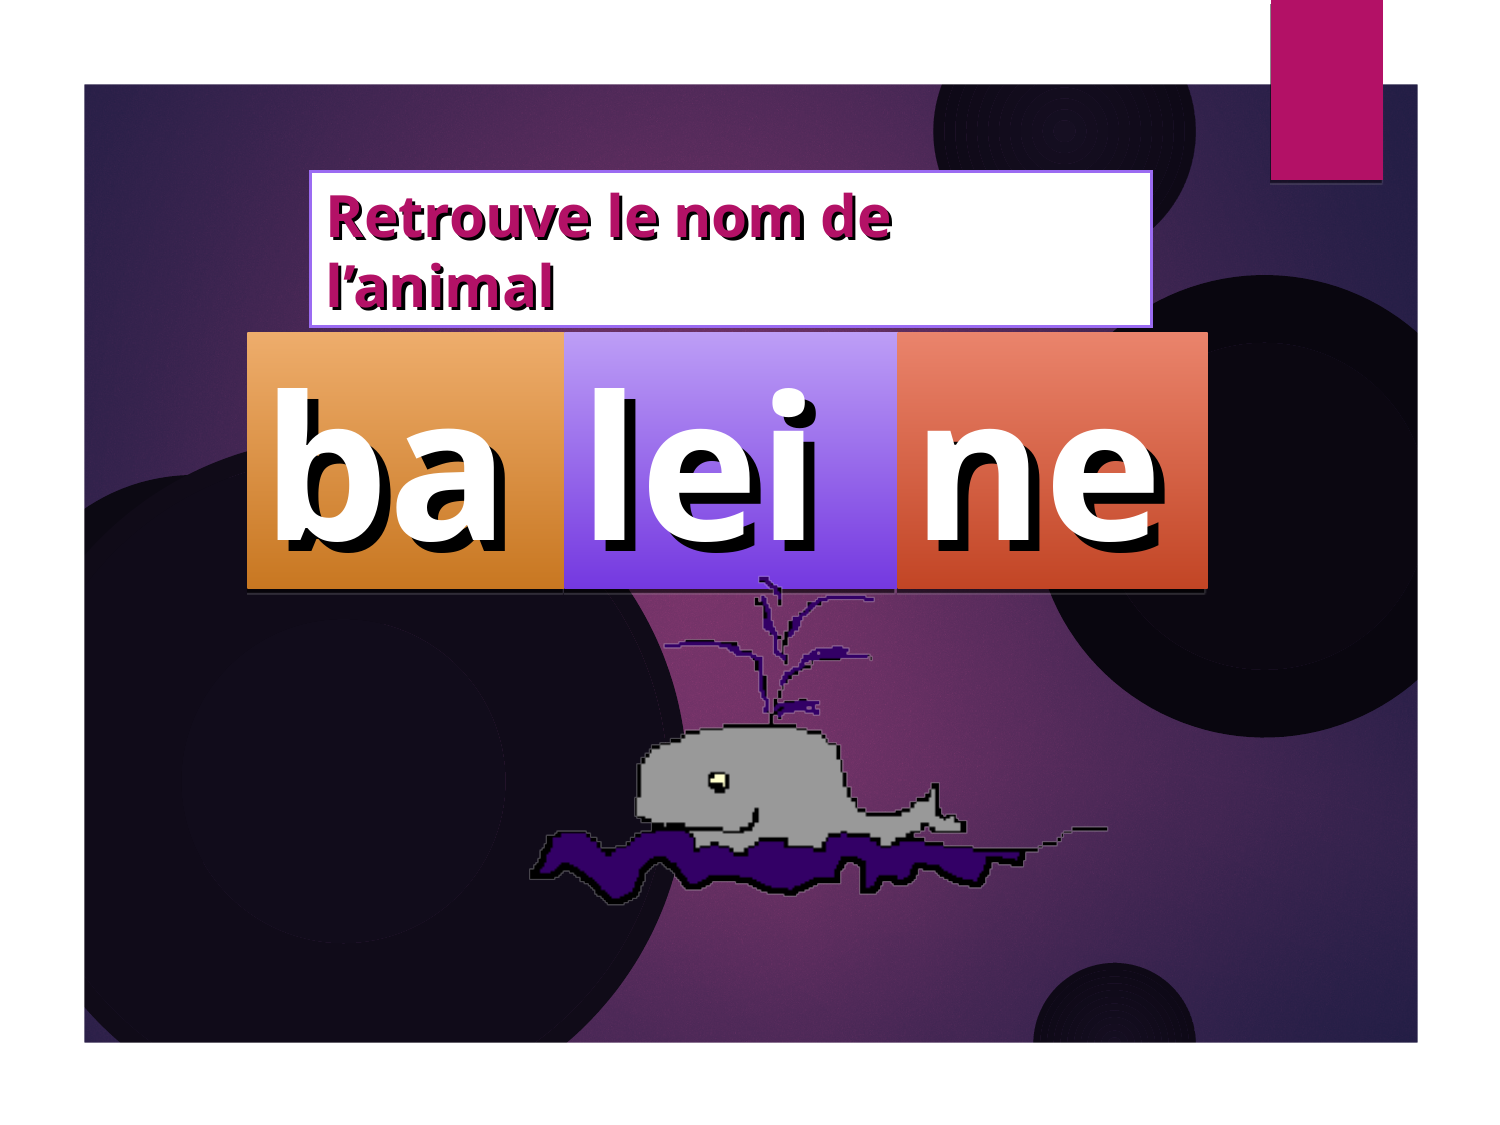

Retrouve le nom de l’animal
ba
lei
ne